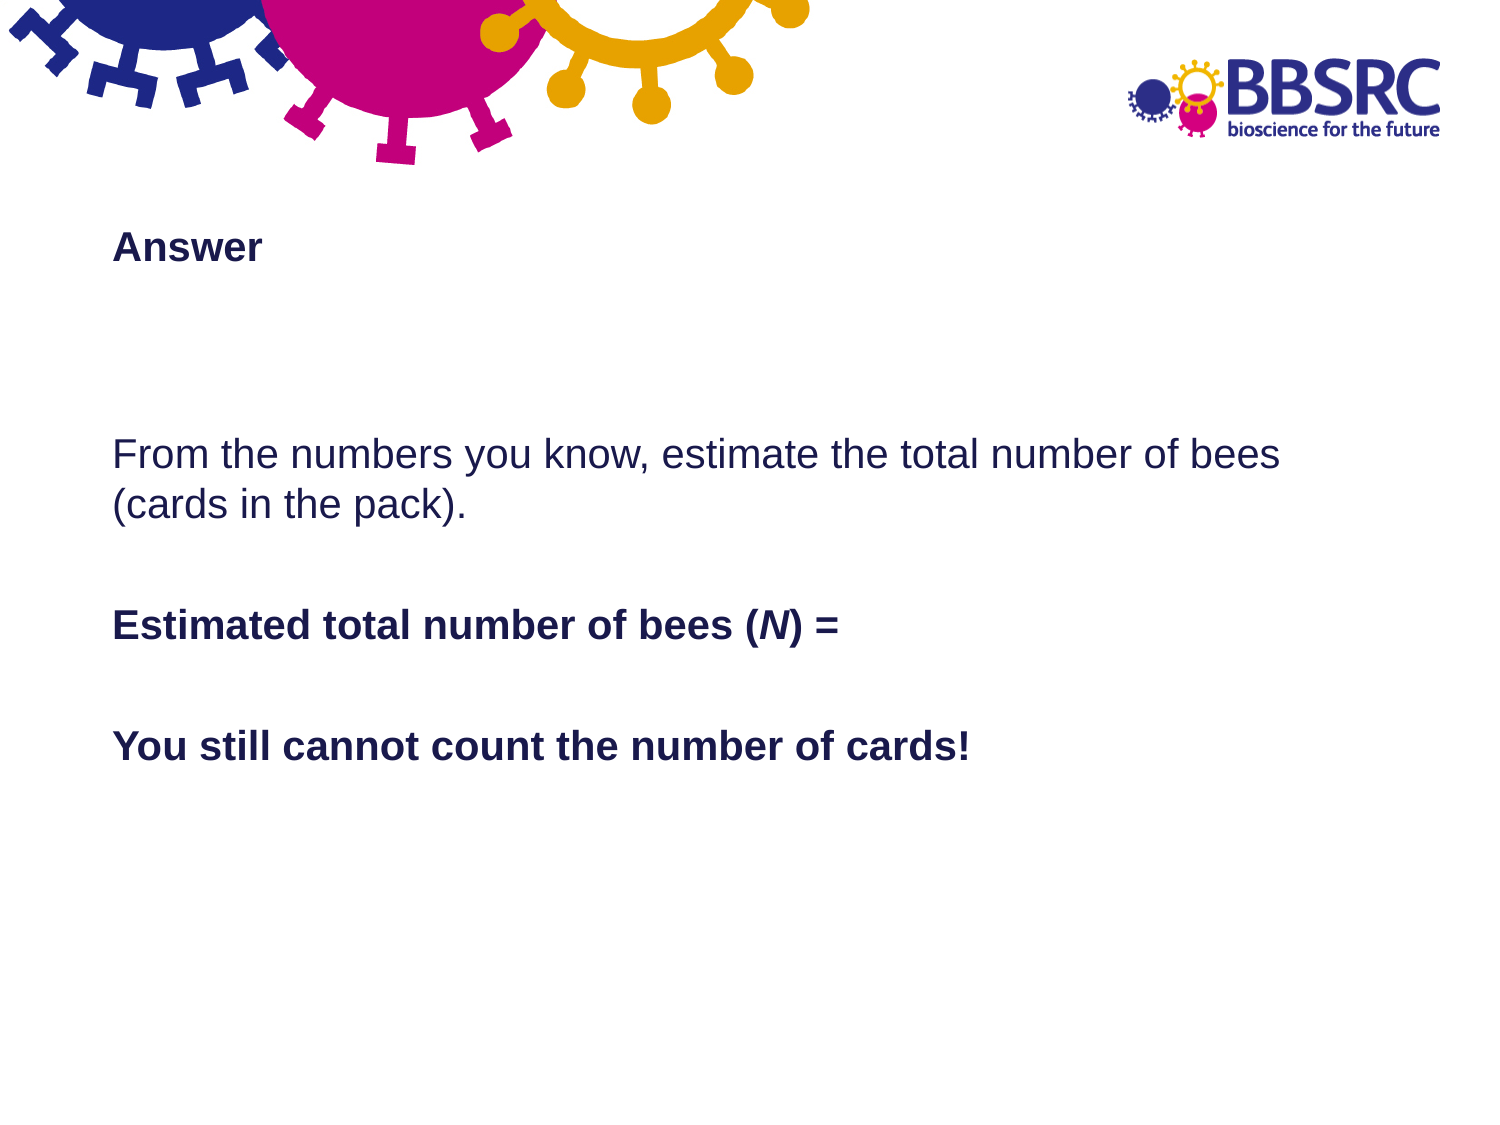

# Answer
From the numbers you know, estimate the total number of bees (cards in the pack).
Estimated total number of bees (N) =
You still cannot count the number of cards!